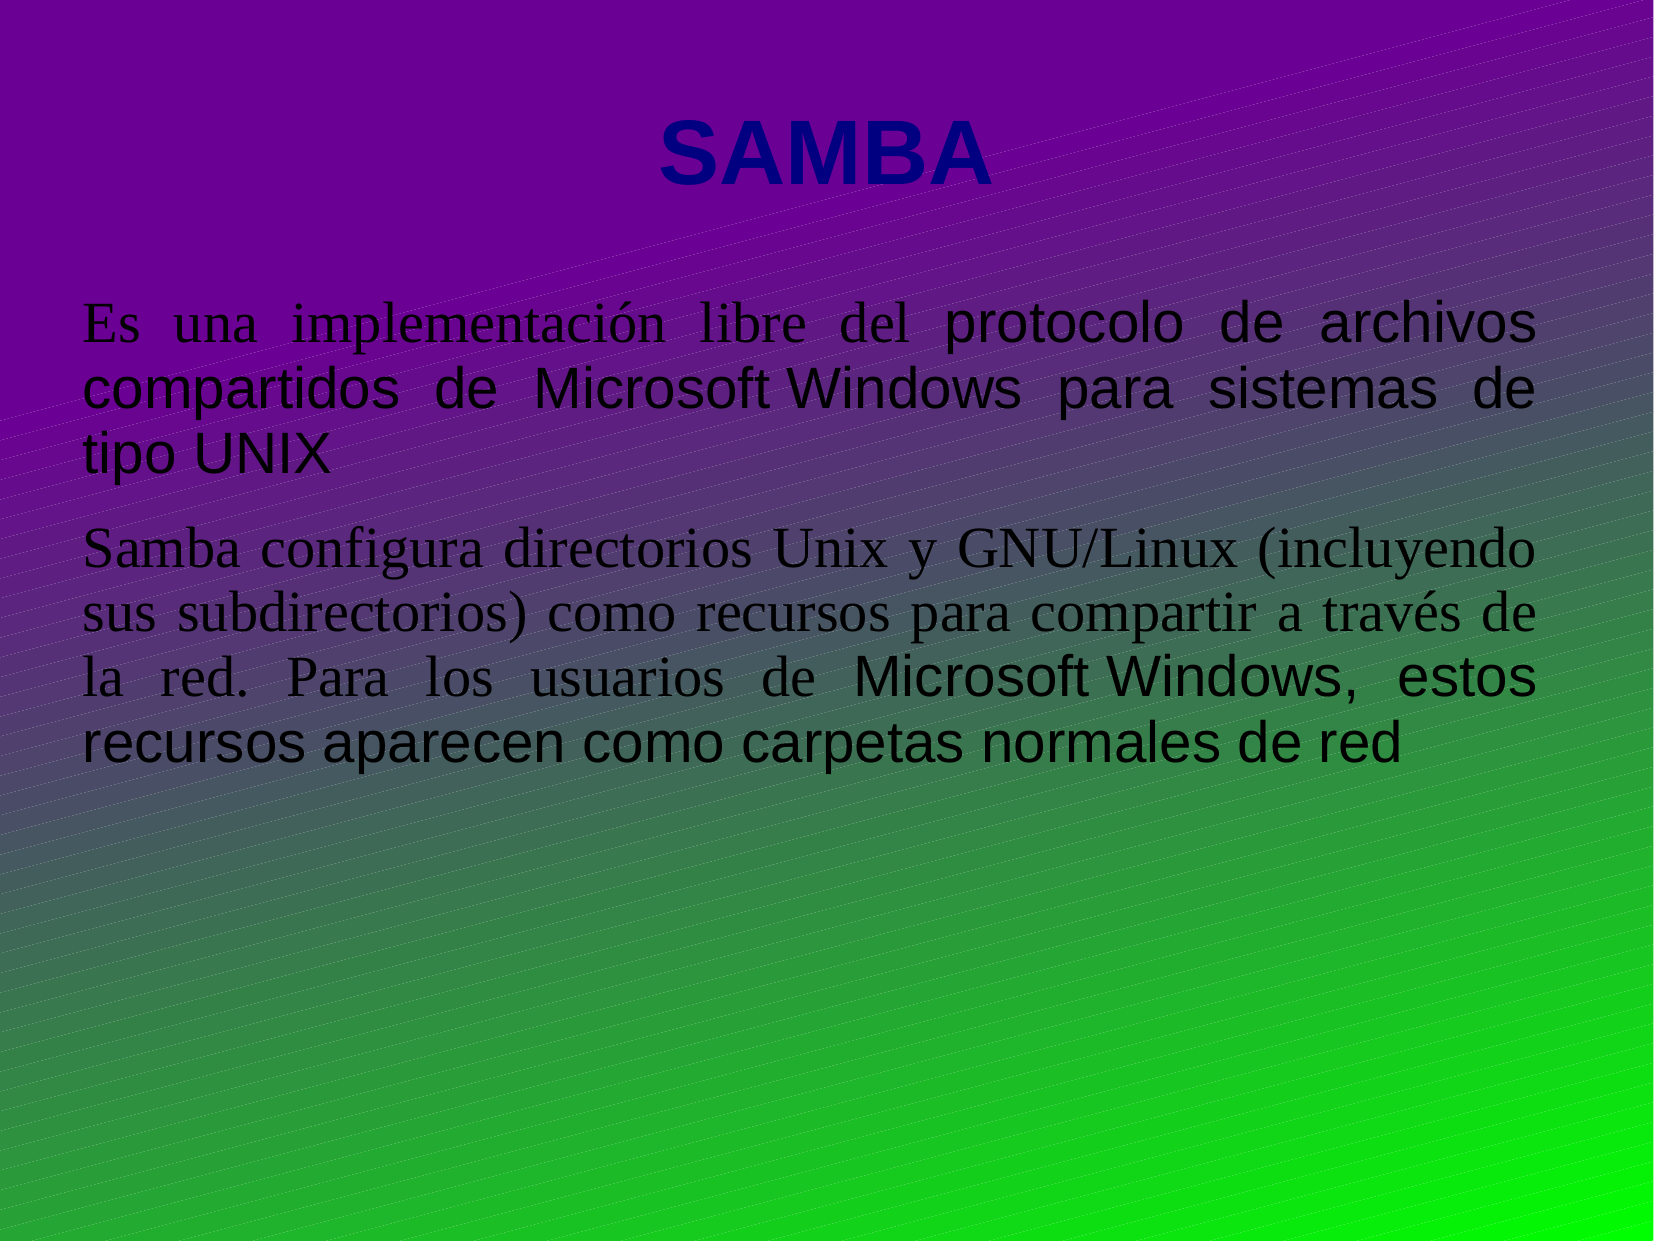

# SAMBA
Es una implementación libre del protocolo de archivos compartidos de Microsoft Windows para sistemas de tipo UNIX
Samba configura directorios Unix y GNU/Linux (incluyendo sus subdirectorios) como recursos para compartir a través de la red. Para los usuarios de Microsoft Windows, estos recursos aparecen como carpetas normales de red